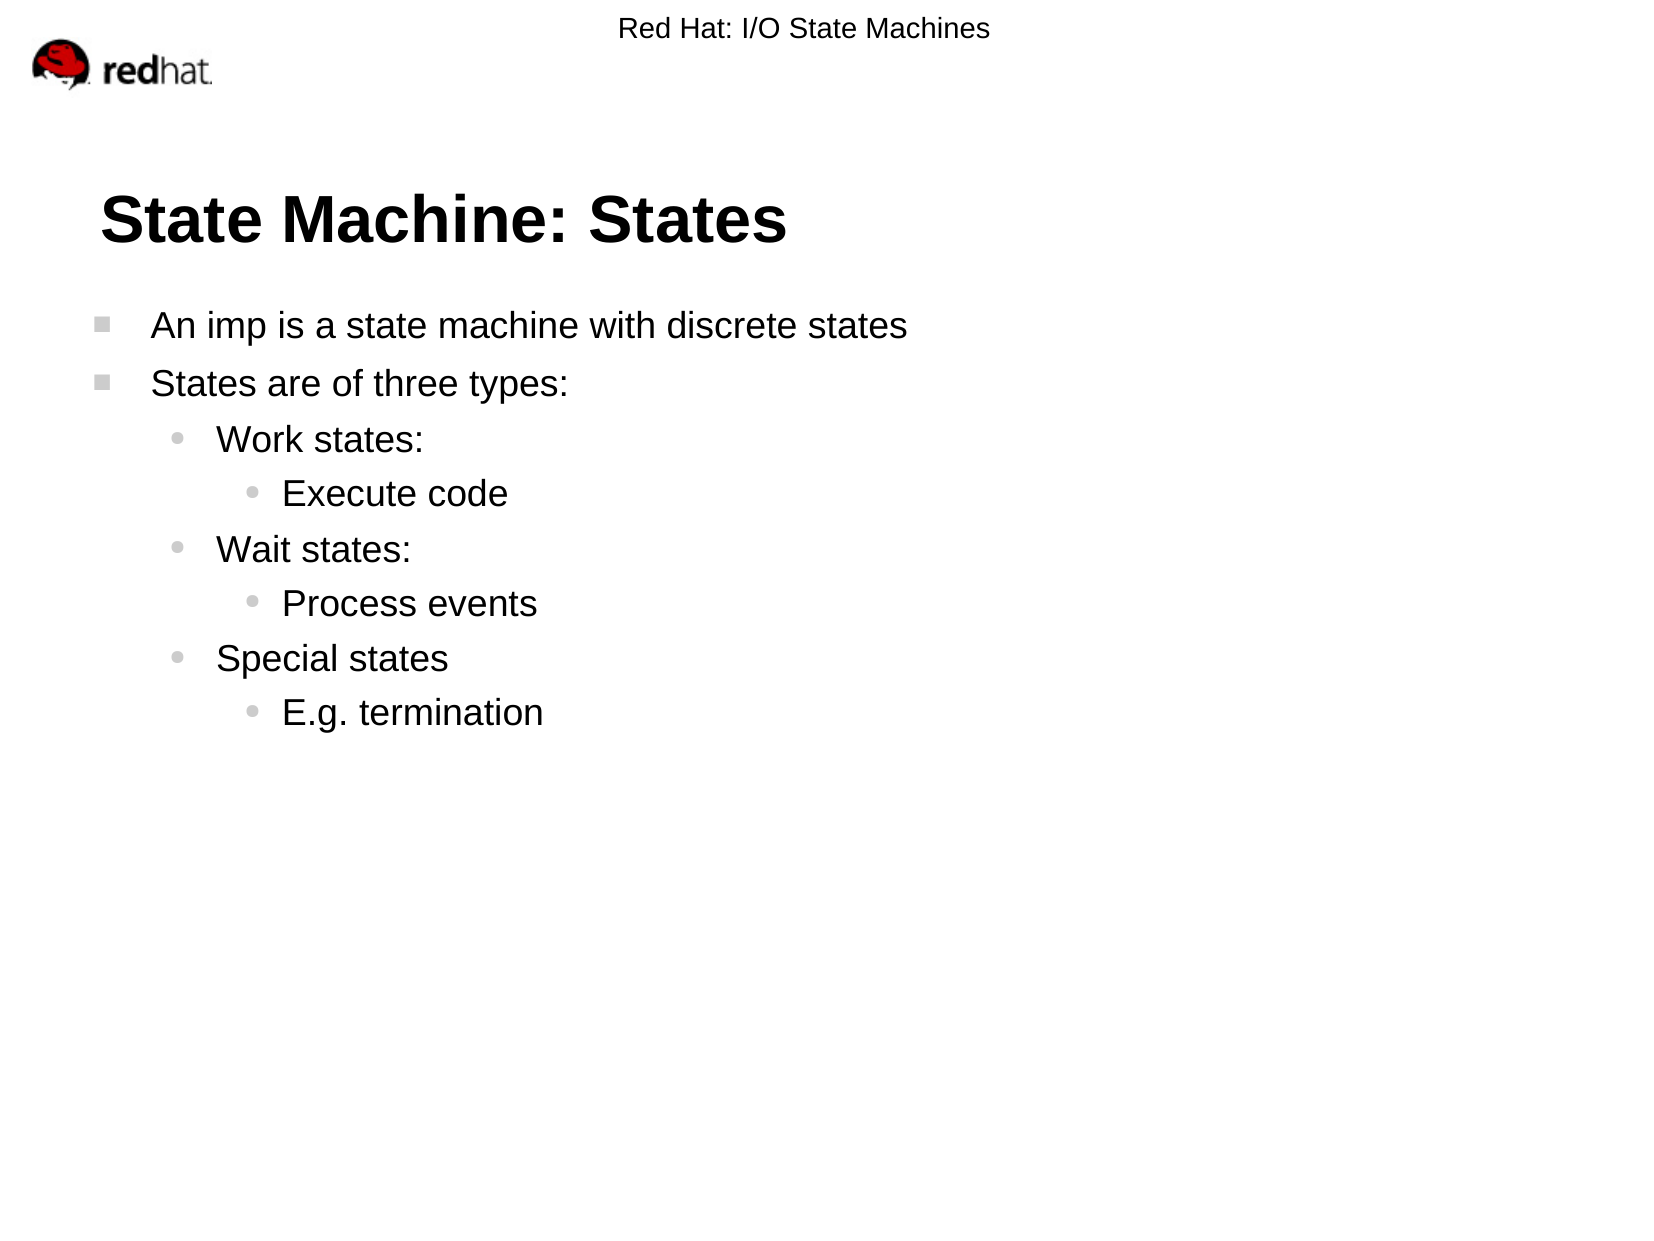

# State Machine: States
An imp is a state machine with discrete states
States are of three types:
Work states:
Execute code
Wait states:
Process events
Special states
E.g. termination